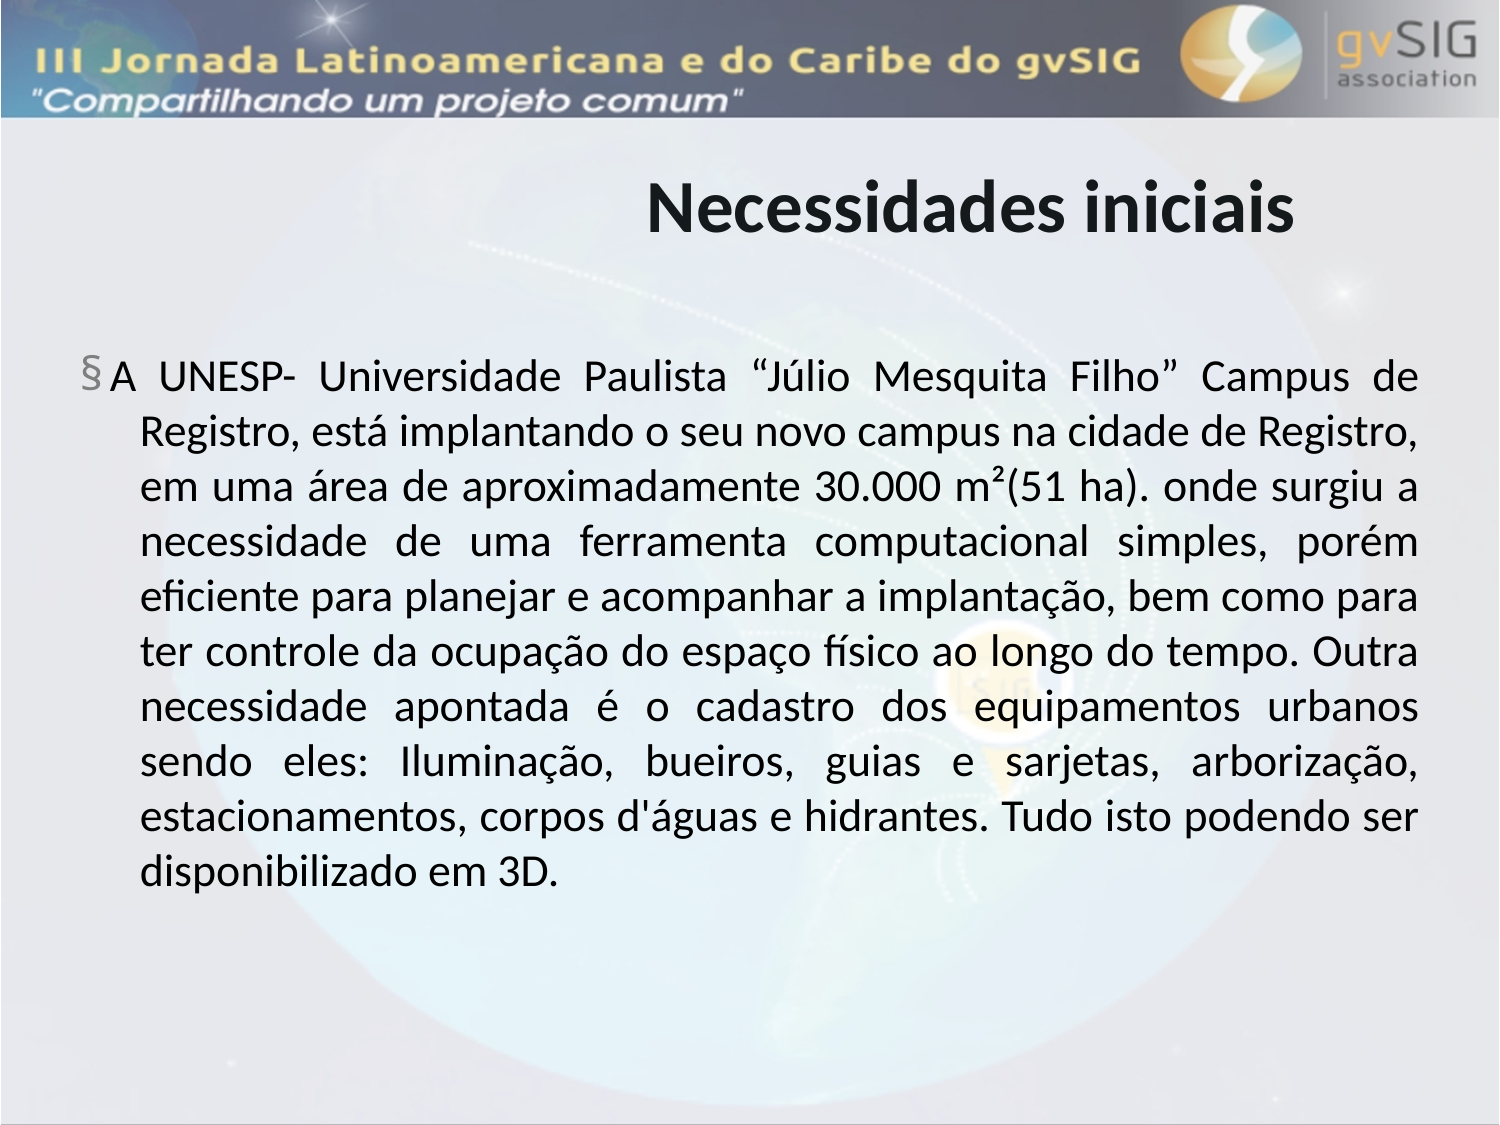

Necessidades iniciais
# A UNESP- Universidade Paulista “Júlio Mesquita Filho” Campus de Registro, está implantando o seu novo campus na cidade de Registro, em uma área de aproximadamente 30.000 m²(51 ha). onde surgiu a necessidade de uma ferramenta computacional simples, porém eficiente para planejar e acompanhar a implantação, bem como para ter controle da ocupação do espaço físico ao longo do tempo. Outra necessidade apontada é o cadastro dos equipamentos urbanos sendo eles: Iluminação, bueiros, guias e sarjetas, arborização, estacionamentos, corpos d'águas e hidrantes. Tudo isto podendo ser disponibilizado em 3D.